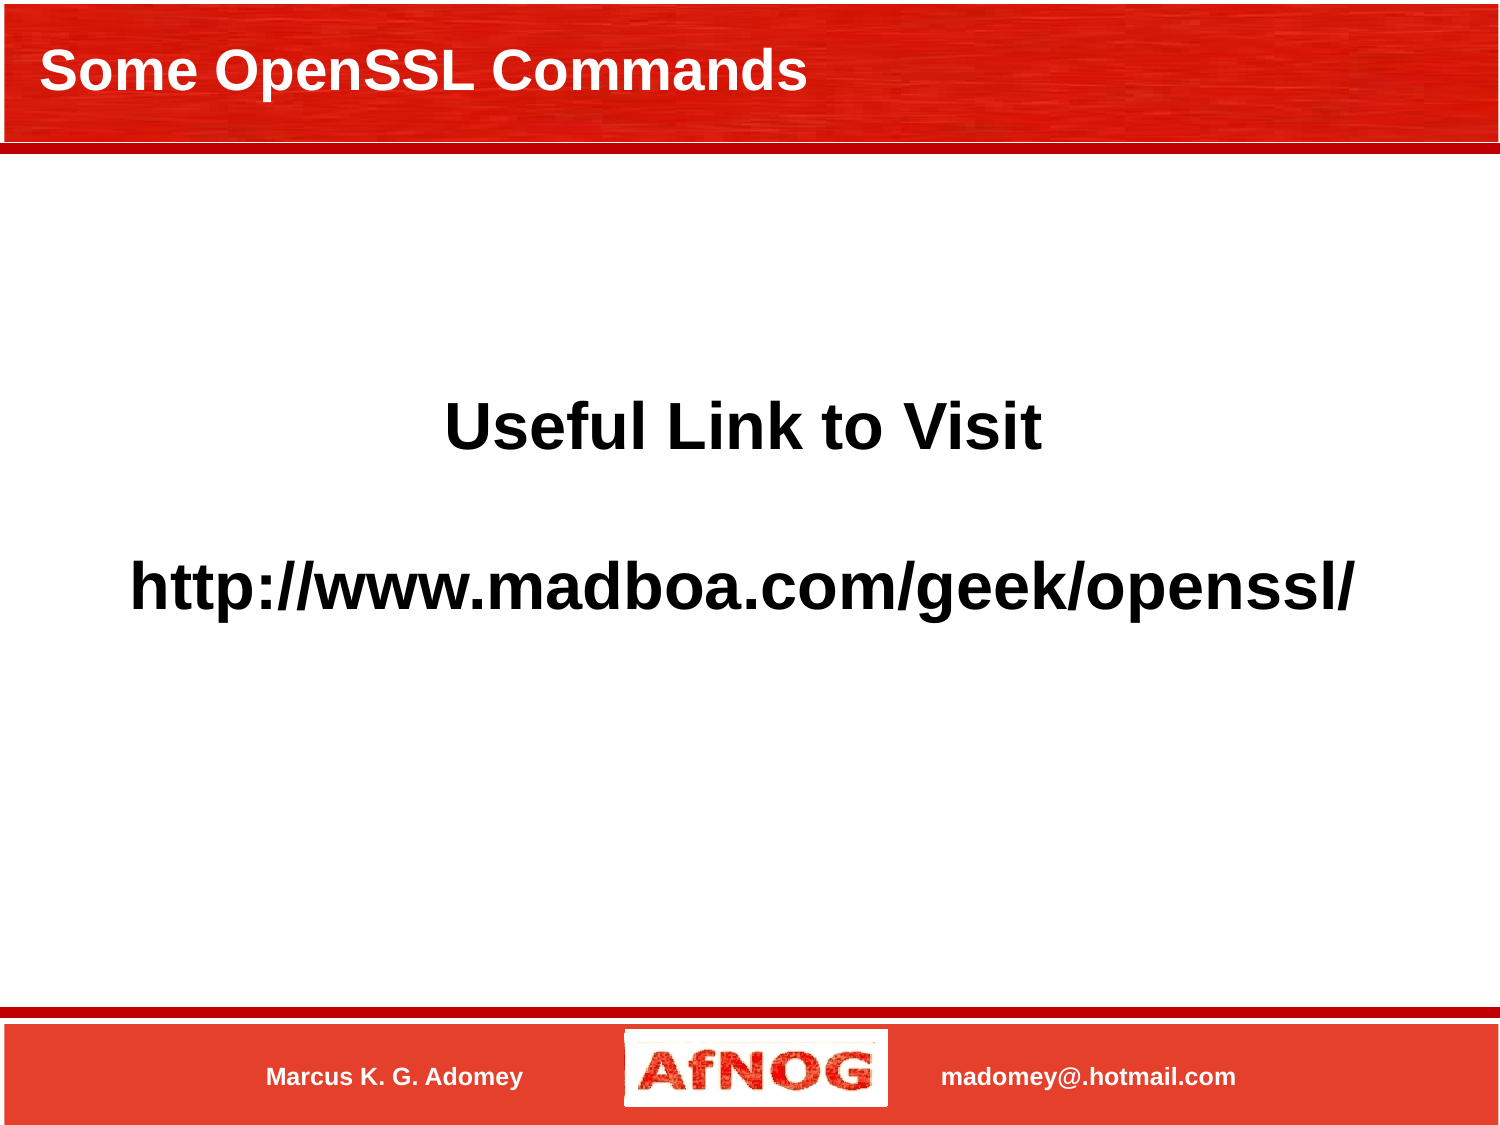

Some OpenSSL Commands
Useful Link to Visit
http://www.madboa.com/geek/openssl/